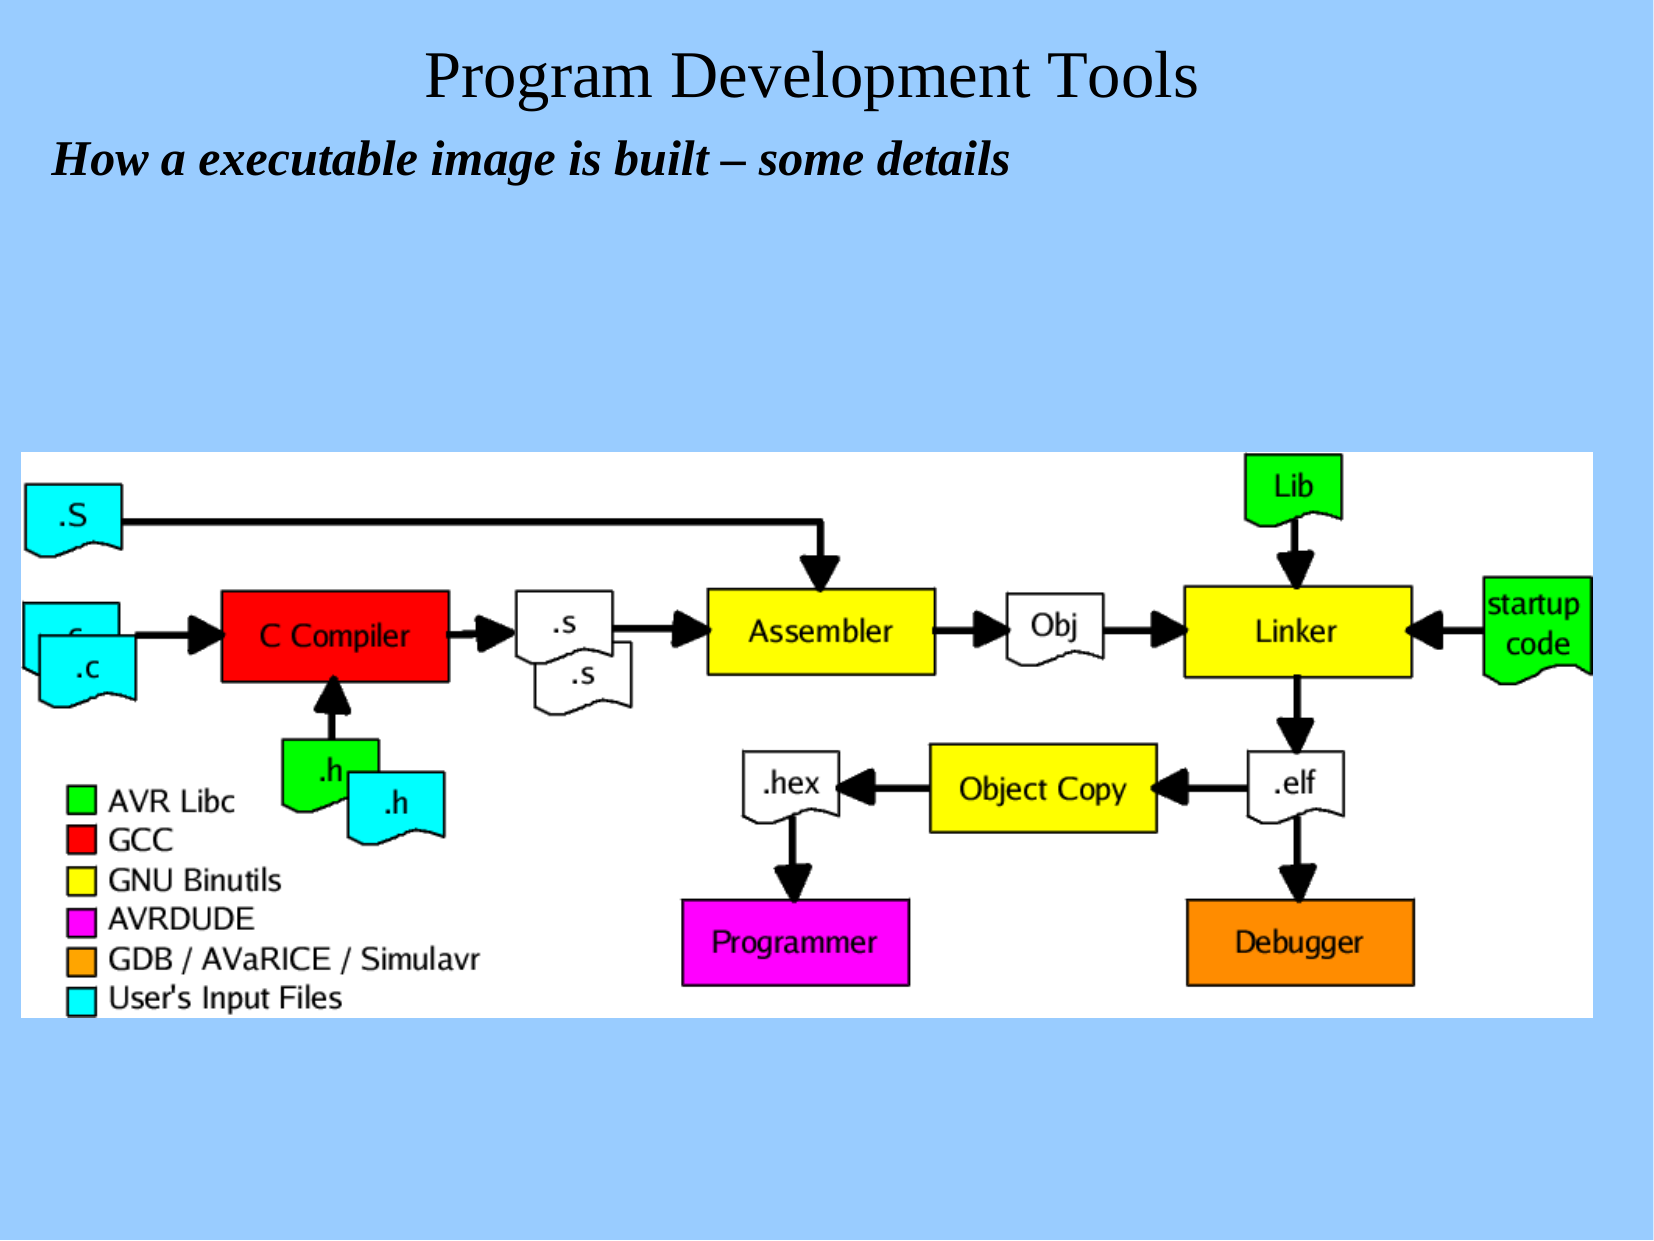

Program Development Tools
How a executable image is built – some details